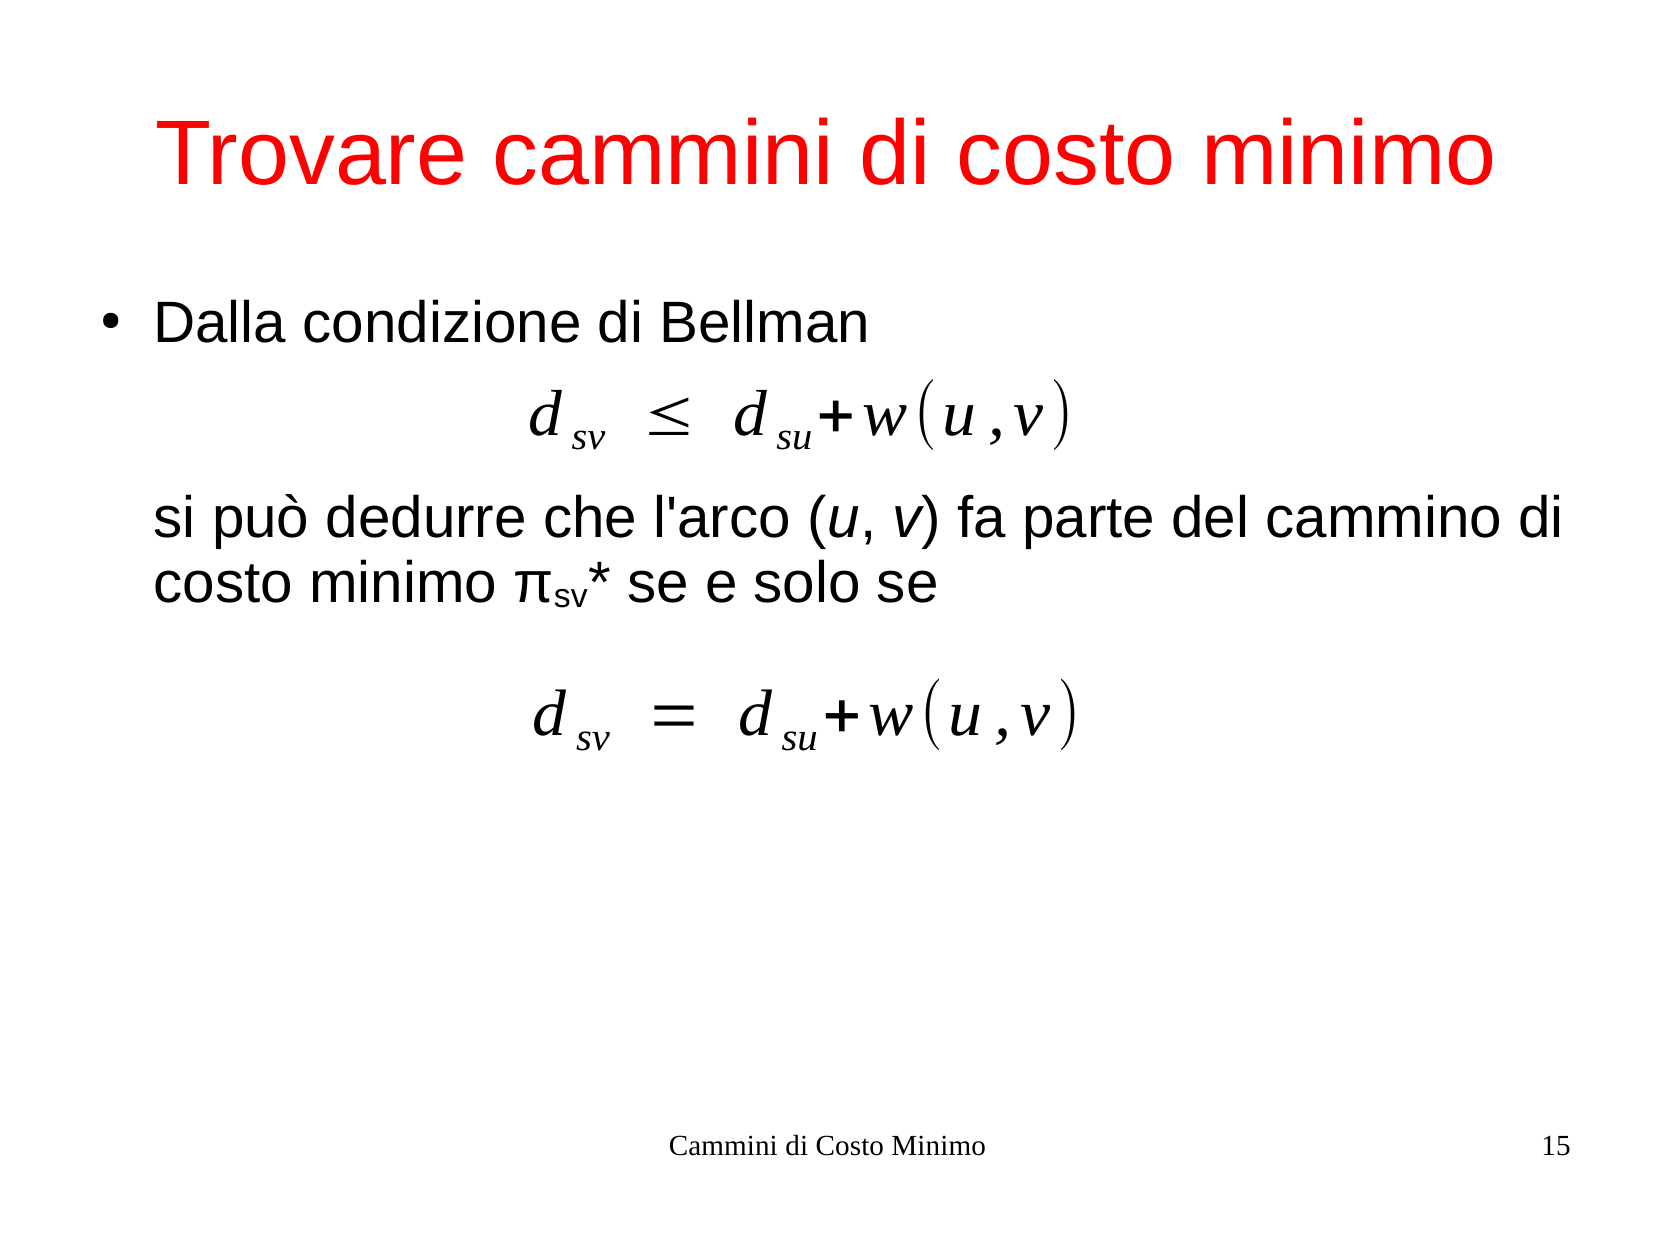

# Trovare cammini di costo minimo
Dalla condizione di Bellman
si può dedurre che l'arco (u, v) fa parte del cammino di costo minimo πsv* se e solo se
Cammini di Costo Minimo
15